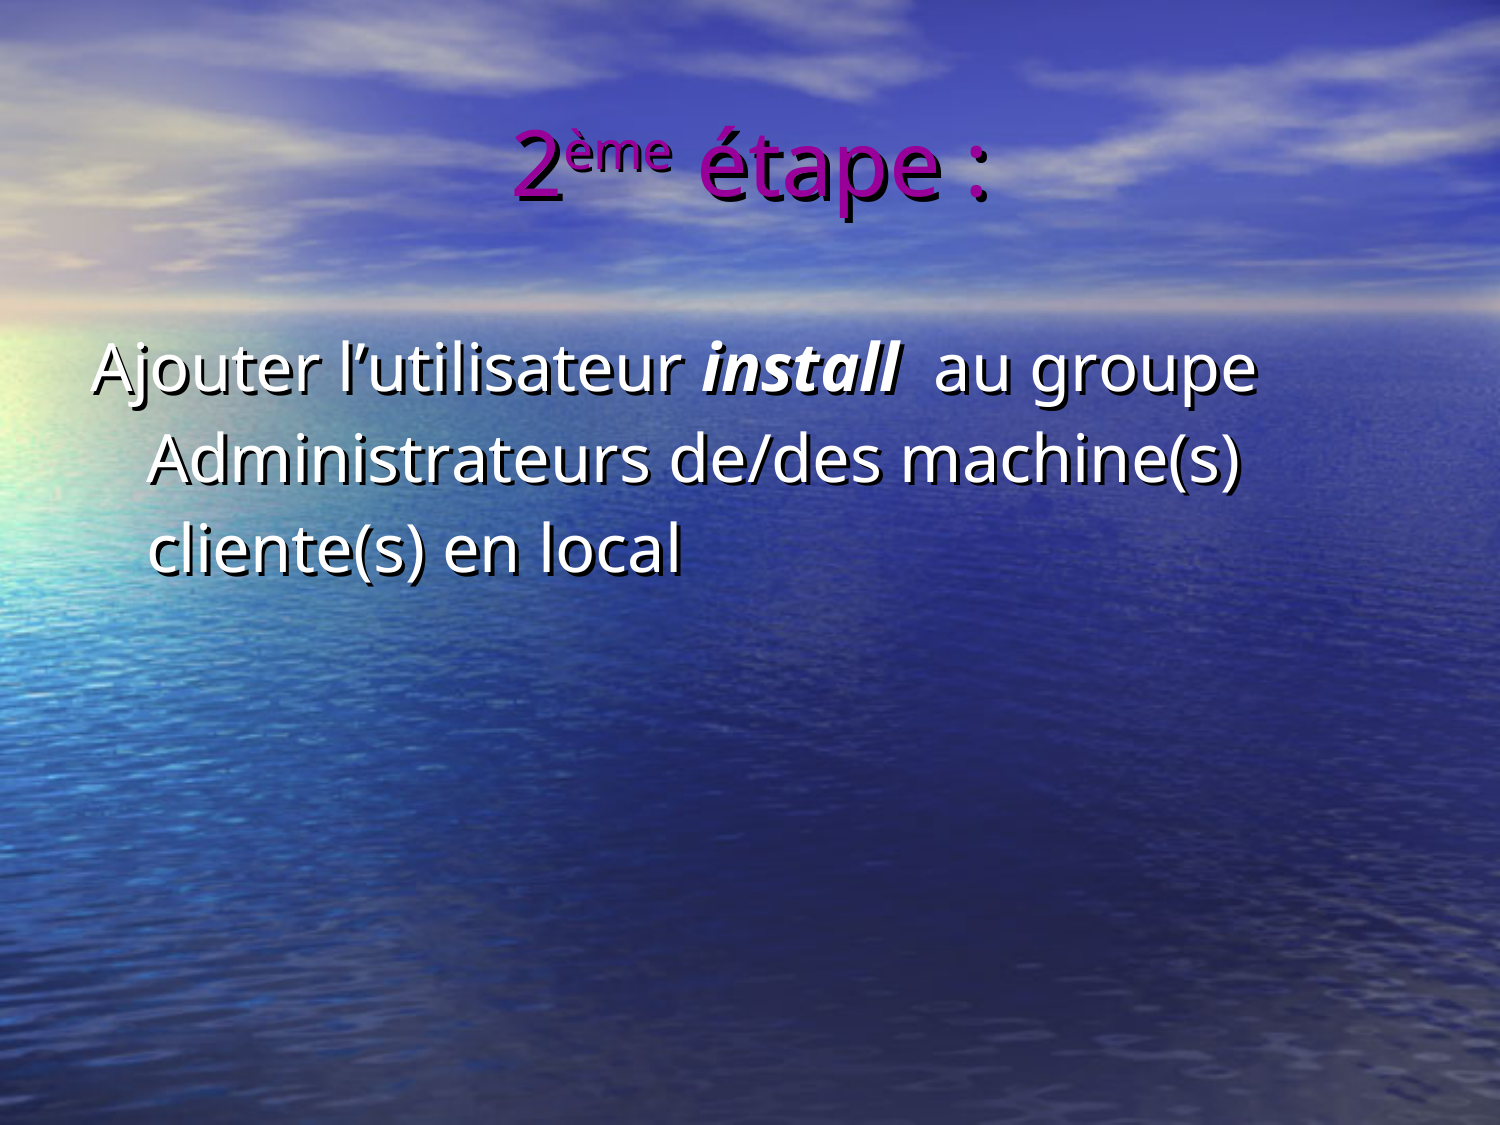

# 2ème étape :
Ajouter l’utilisateur install au groupe Administrateurs de/des machine(s) cliente(s) en local